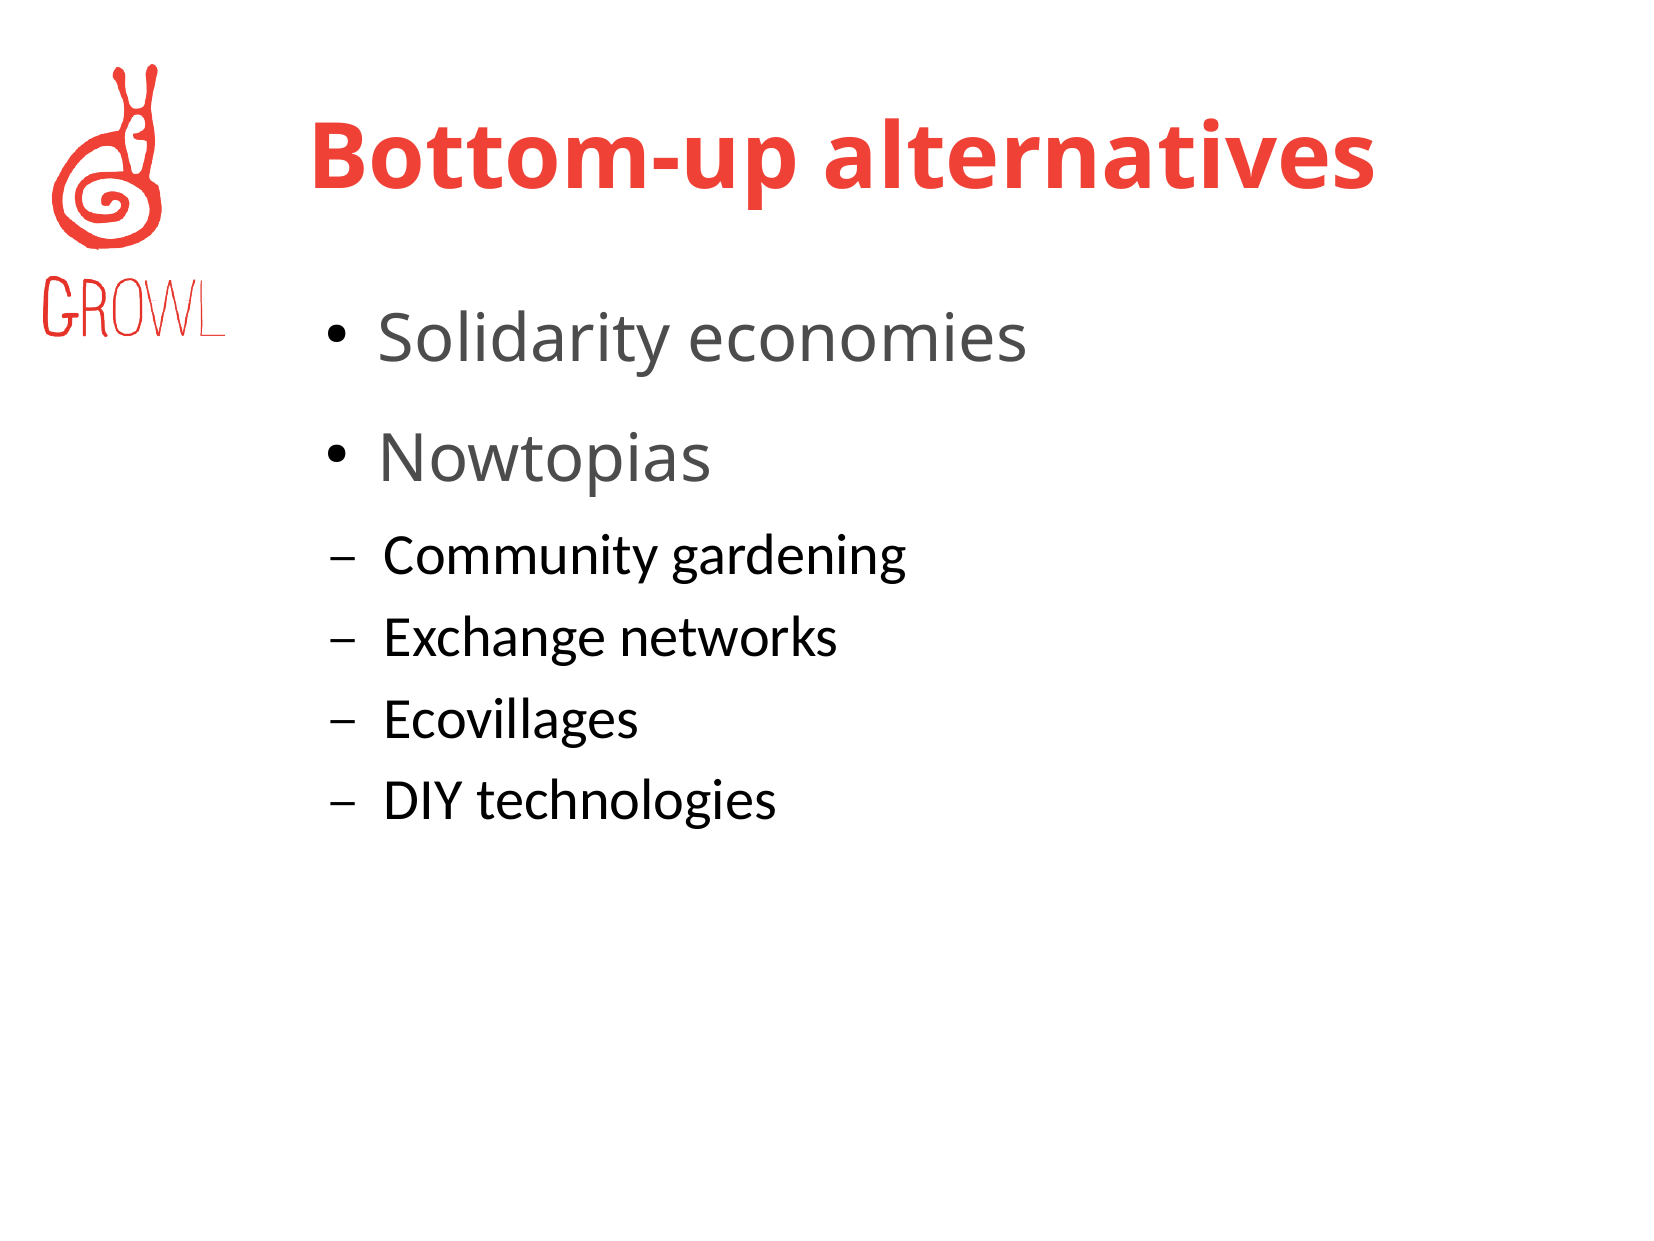

# Bottom-up alternatives
Solidarity economies
Nowtopias
Community gardening
Exchange networks
Ecovillages
DIY technologies